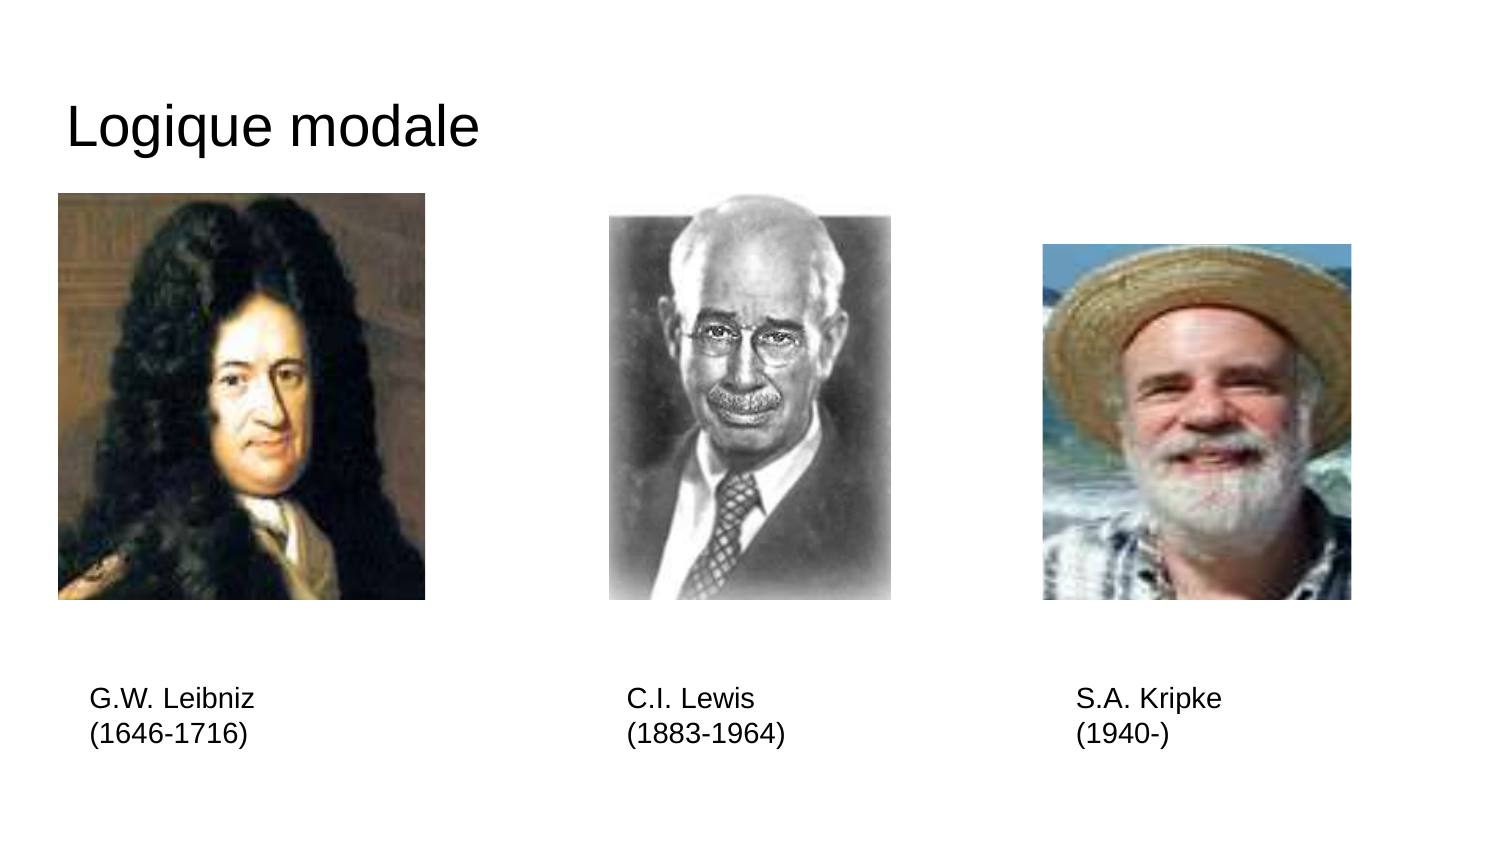

# Logique modale
G.W. Leibniz
(1646-1716)
C.I. Lewis
(1883-1964)
S.A. Kripke
(1940-)